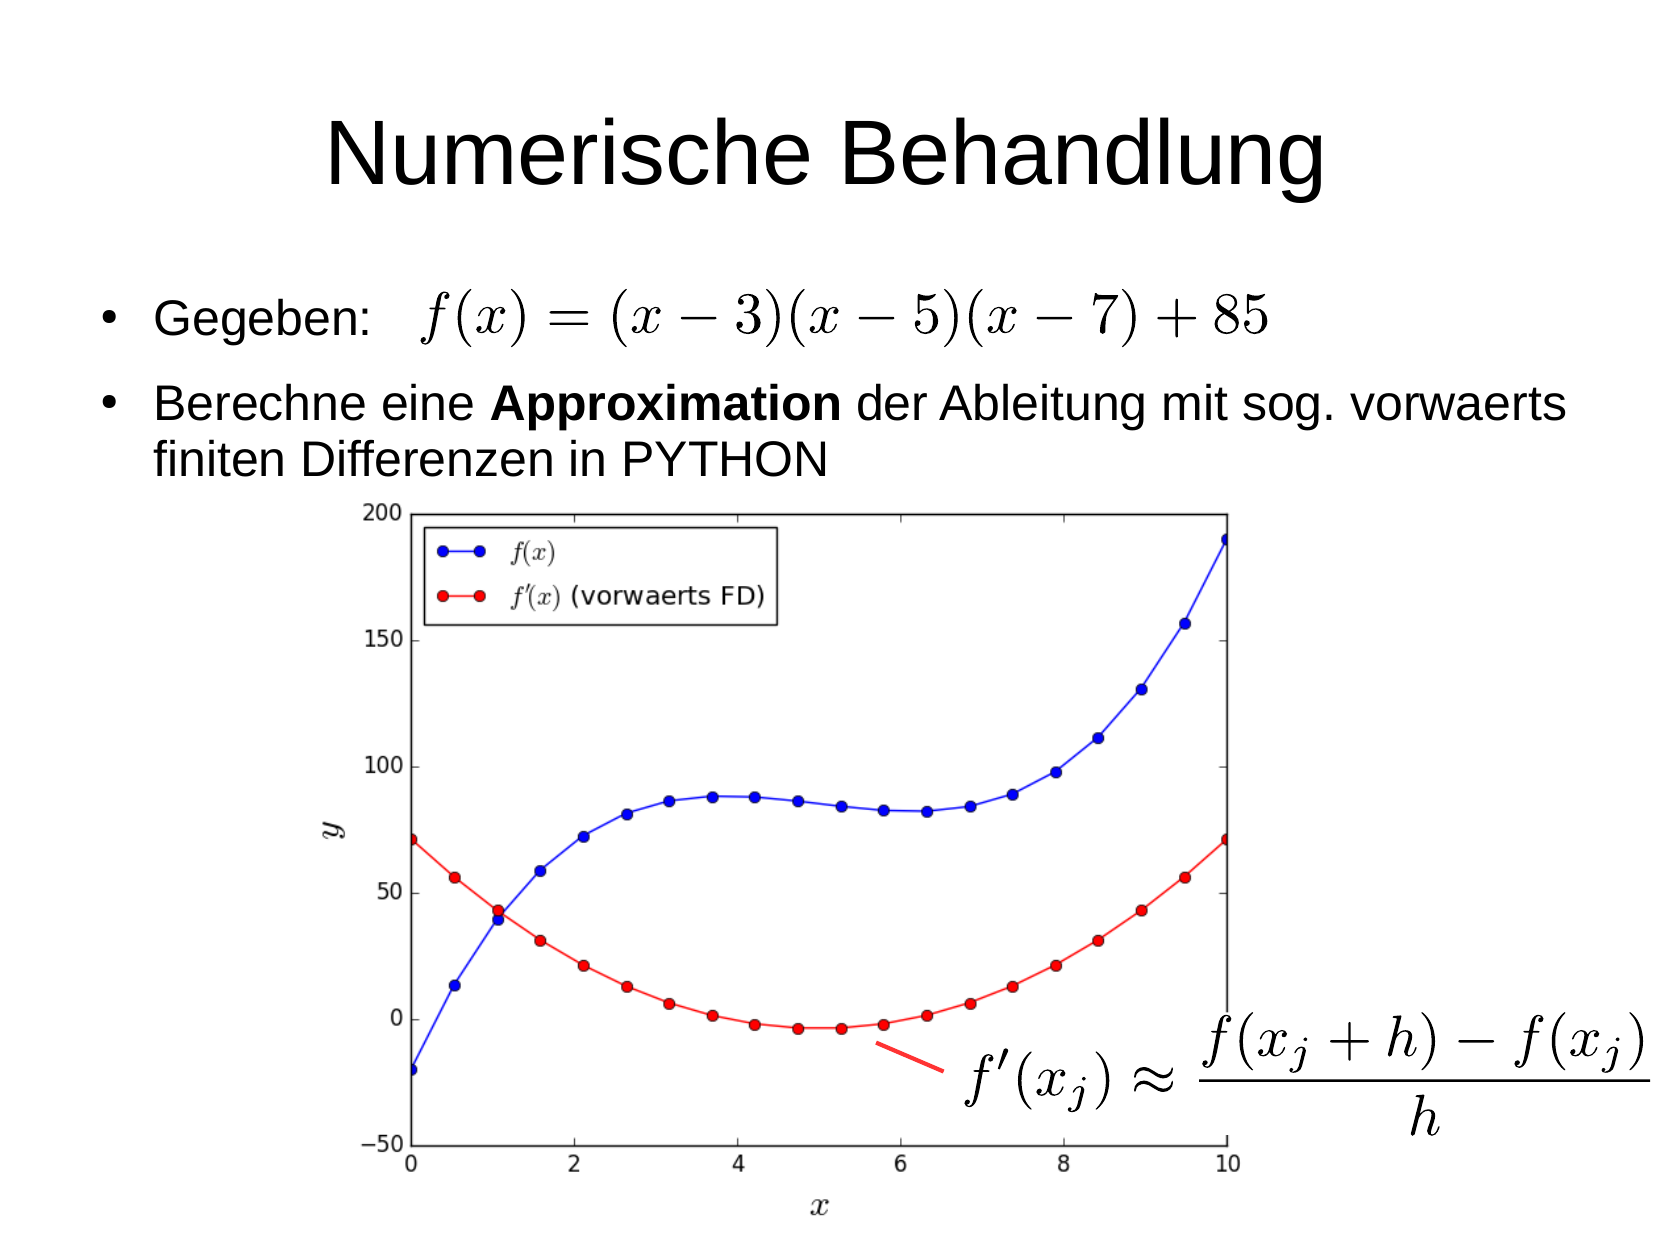

# Numerische Behandlung
Gegeben:
Berechne eine Approximation der Ableitung mit sog. vorwaerts finiten Differenzen in PYTHON